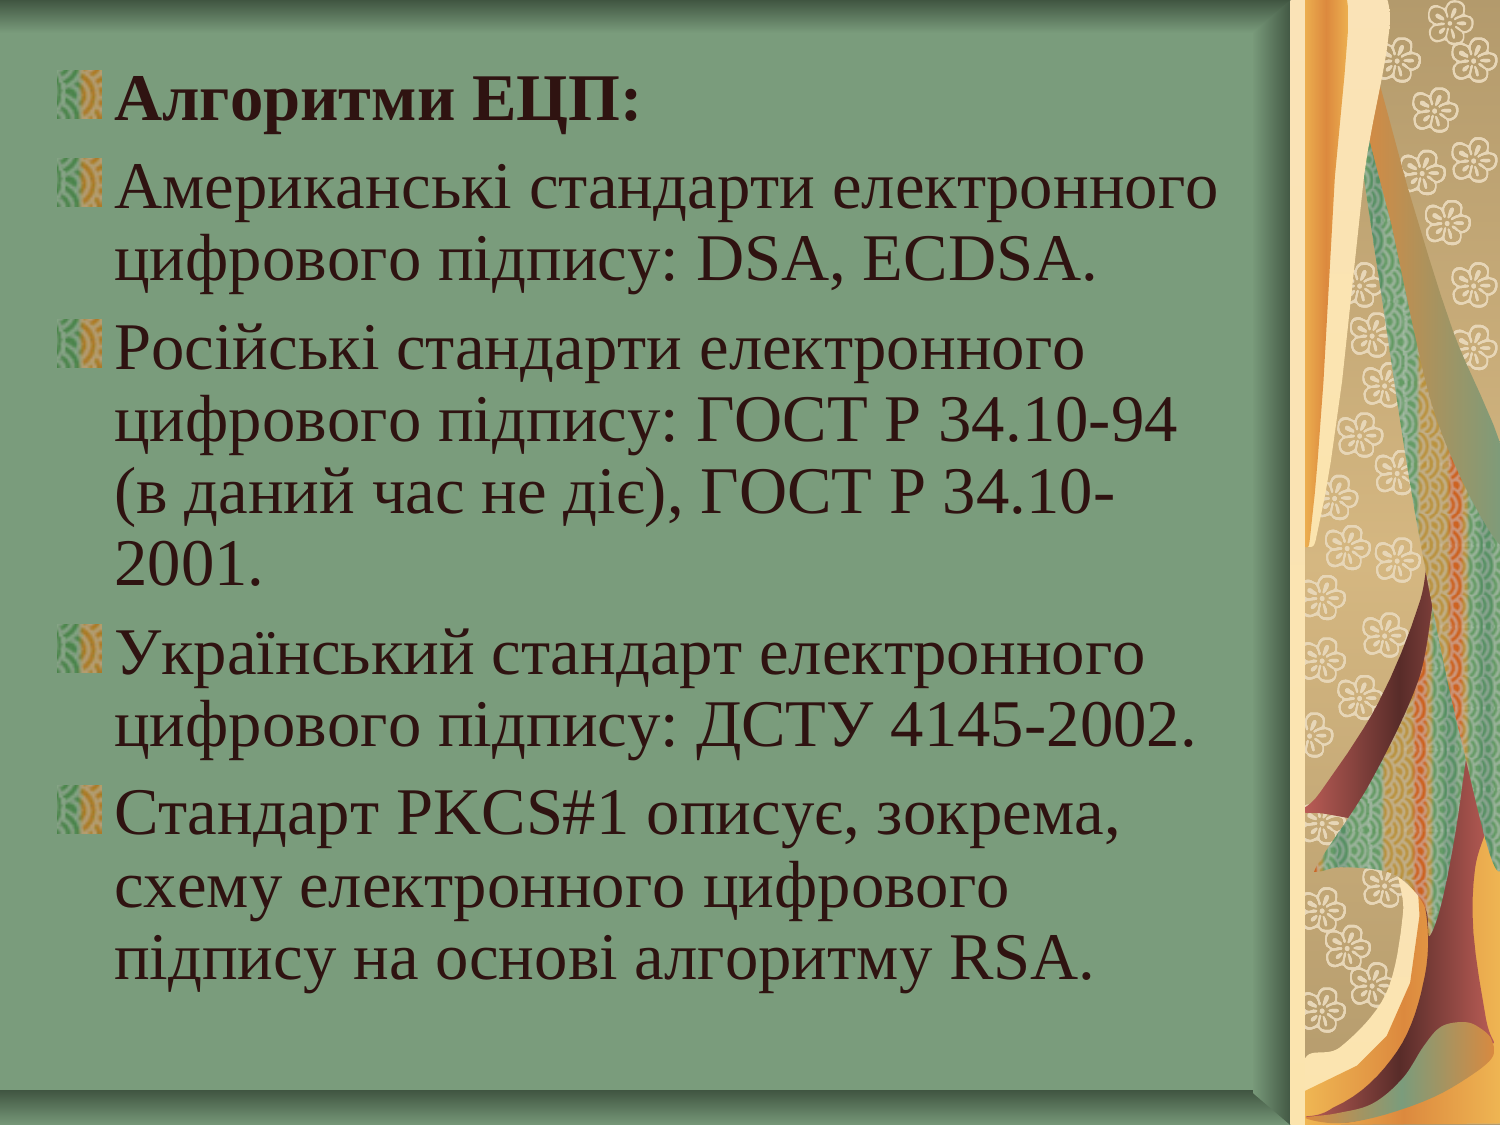

# Алгоритми ЕЦП:
Американські стандарти електронного цифрового підпису: DSA, ECDSA.
Російські стандарти електронного цифрового підпису: ГОСТ Р 34.10-94 (в даний час не діє), ГОСТ Р 34.10-2001.
Український стандарт електронного цифрового підпису: ДСТУ 4145-2002.
Стандарт PKCS#1 описує, зокрема, схему електронного цифрового підпису на основі алгоритму RSA.